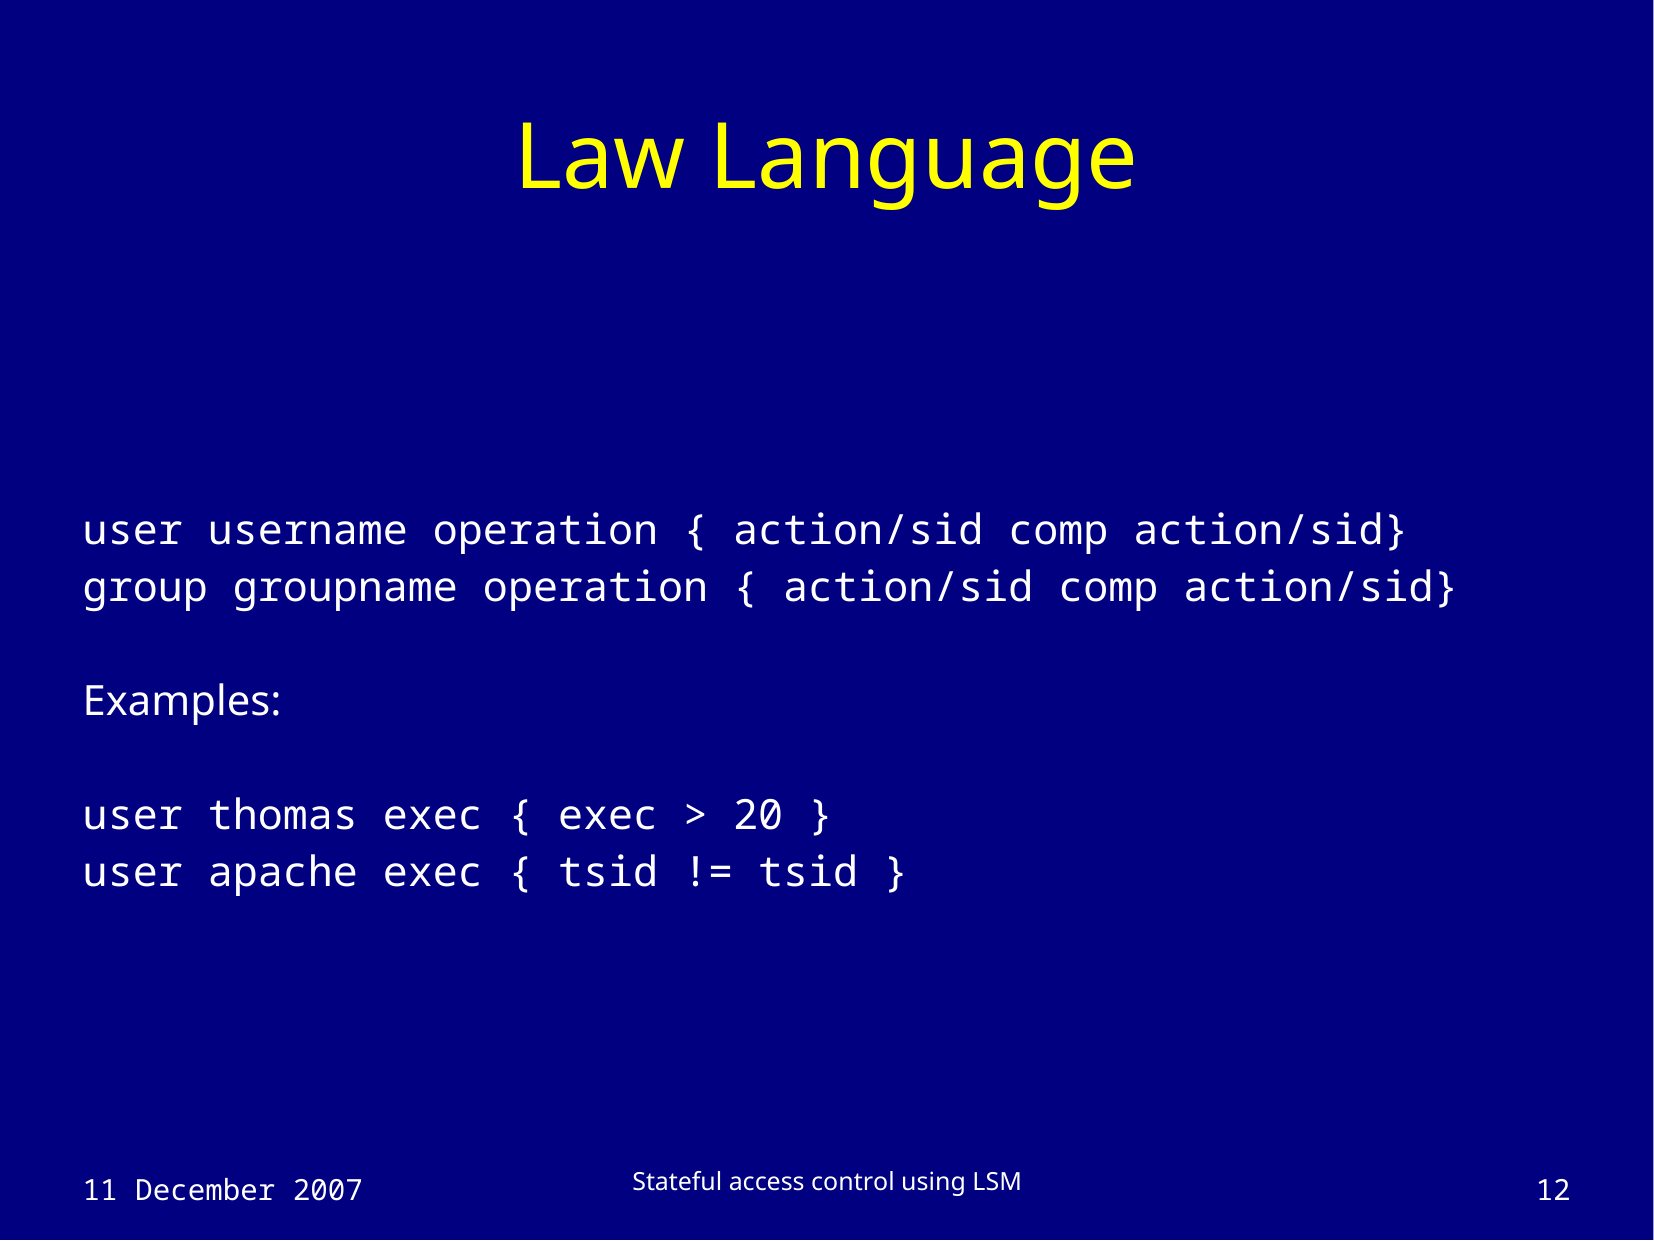

# Law Language
user username operation { action/sid comp action/sid}
group groupname operation { action/sid comp action/sid}
Examples:
user thomas exec { exec > 20 }
user apache exec { tsid != tsid }
11 December 2007
Stateful access control using LSM
12